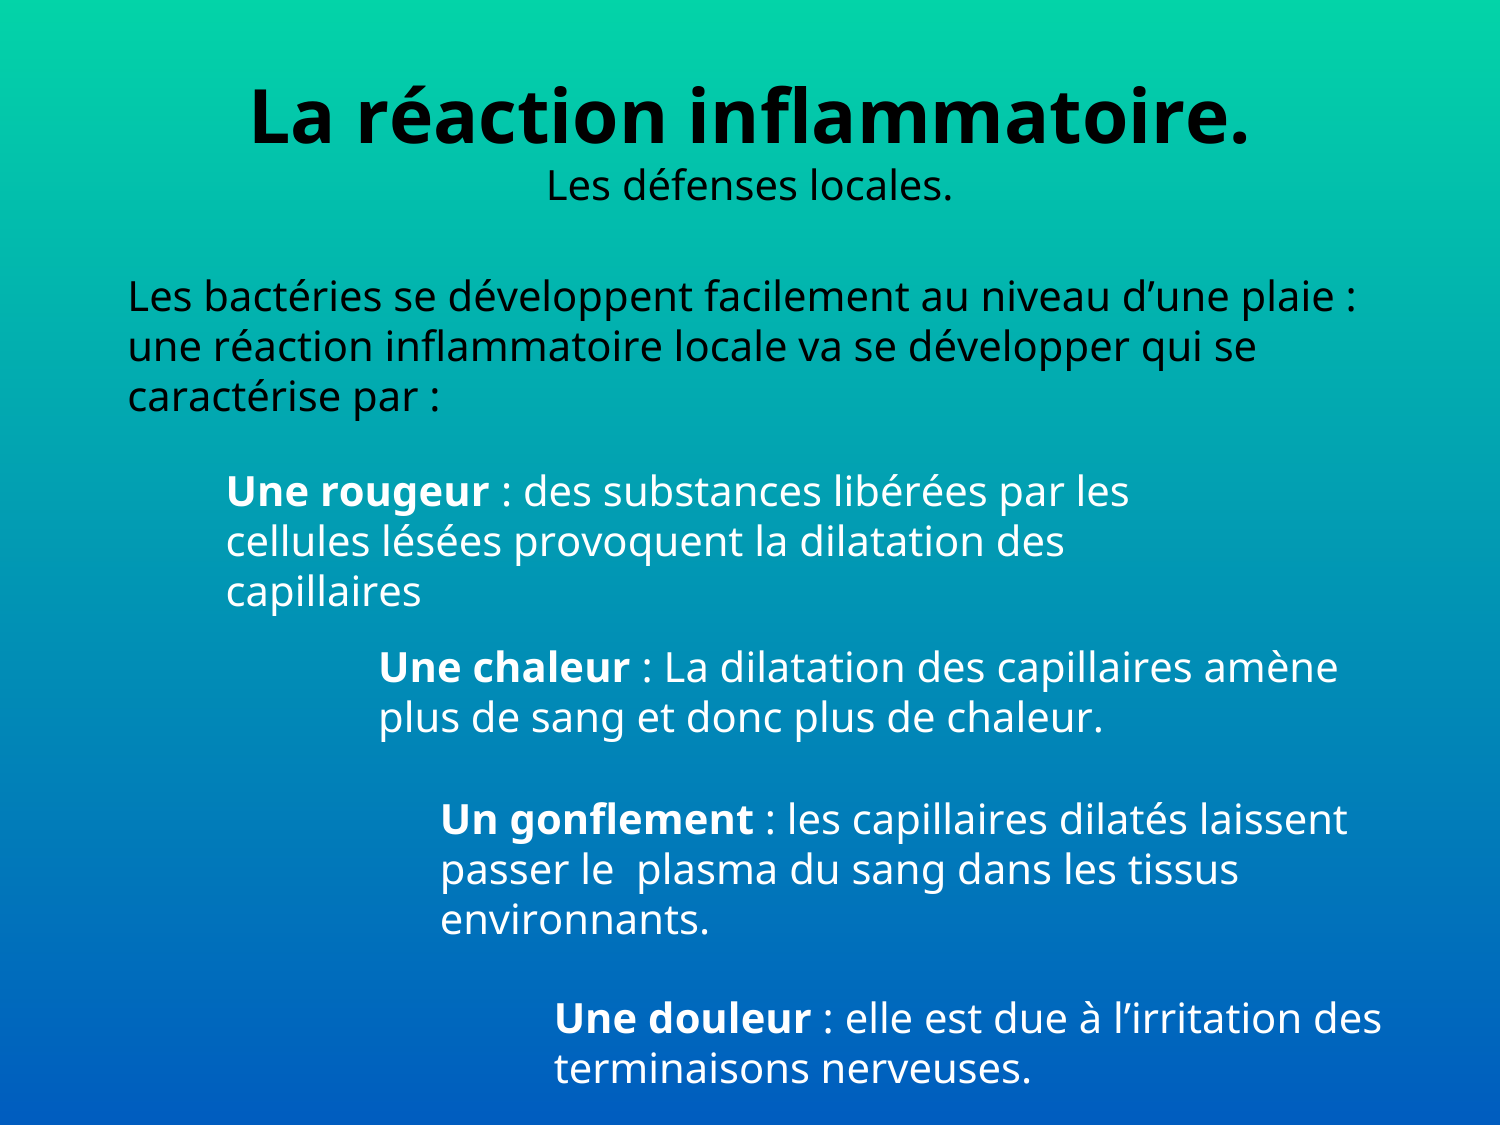

# La réaction inflammatoire. Les défenses locales.
Les bactéries se développent facilement au niveau d’une plaie : une réaction inflammatoire locale va se développer qui se caractérise par :
Une rougeur : des substances libérées par les cellules lésées provoquent la dilatation des capillaires
Une chaleur : La dilatation des capillaires amène plus de sang et donc plus de chaleur.
Un gonflement : les capillaires dilatés laissent passer le plasma du sang dans les tissus environnants.
Une douleur : elle est due à l’irritation des terminaisons nerveuses.